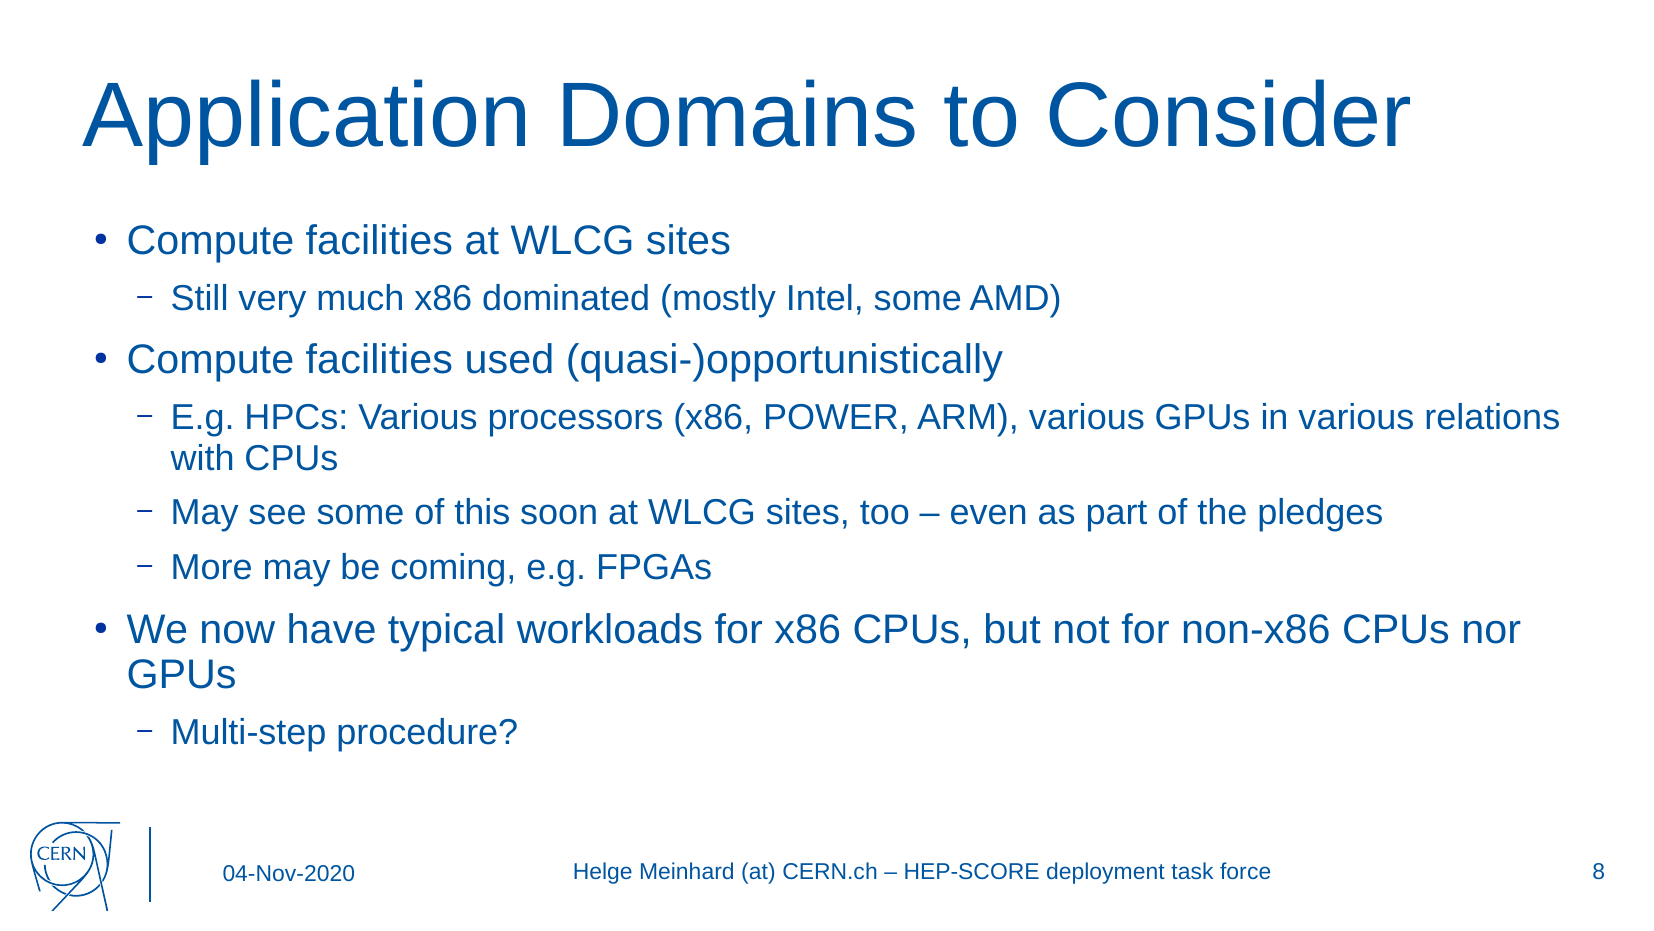

# Application Domains to Consider
Compute facilities at WLCG sites
Still very much x86 dominated (mostly Intel, some AMD)
Compute facilities used (quasi-)opportunistically
E.g. HPCs: Various processors (x86, POWER, ARM), various GPUs in various relations with CPUs
May see some of this soon at WLCG sites, too – even as part of the pledges
More may be coming, e.g. FPGAs
We now have typical workloads for x86 CPUs, but not for non-x86 CPUs nor GPUs
Multi-step procedure?
Helge Meinhard (at) CERN.ch – HEP-SCORE deployment task force
8
04-Nov-2020